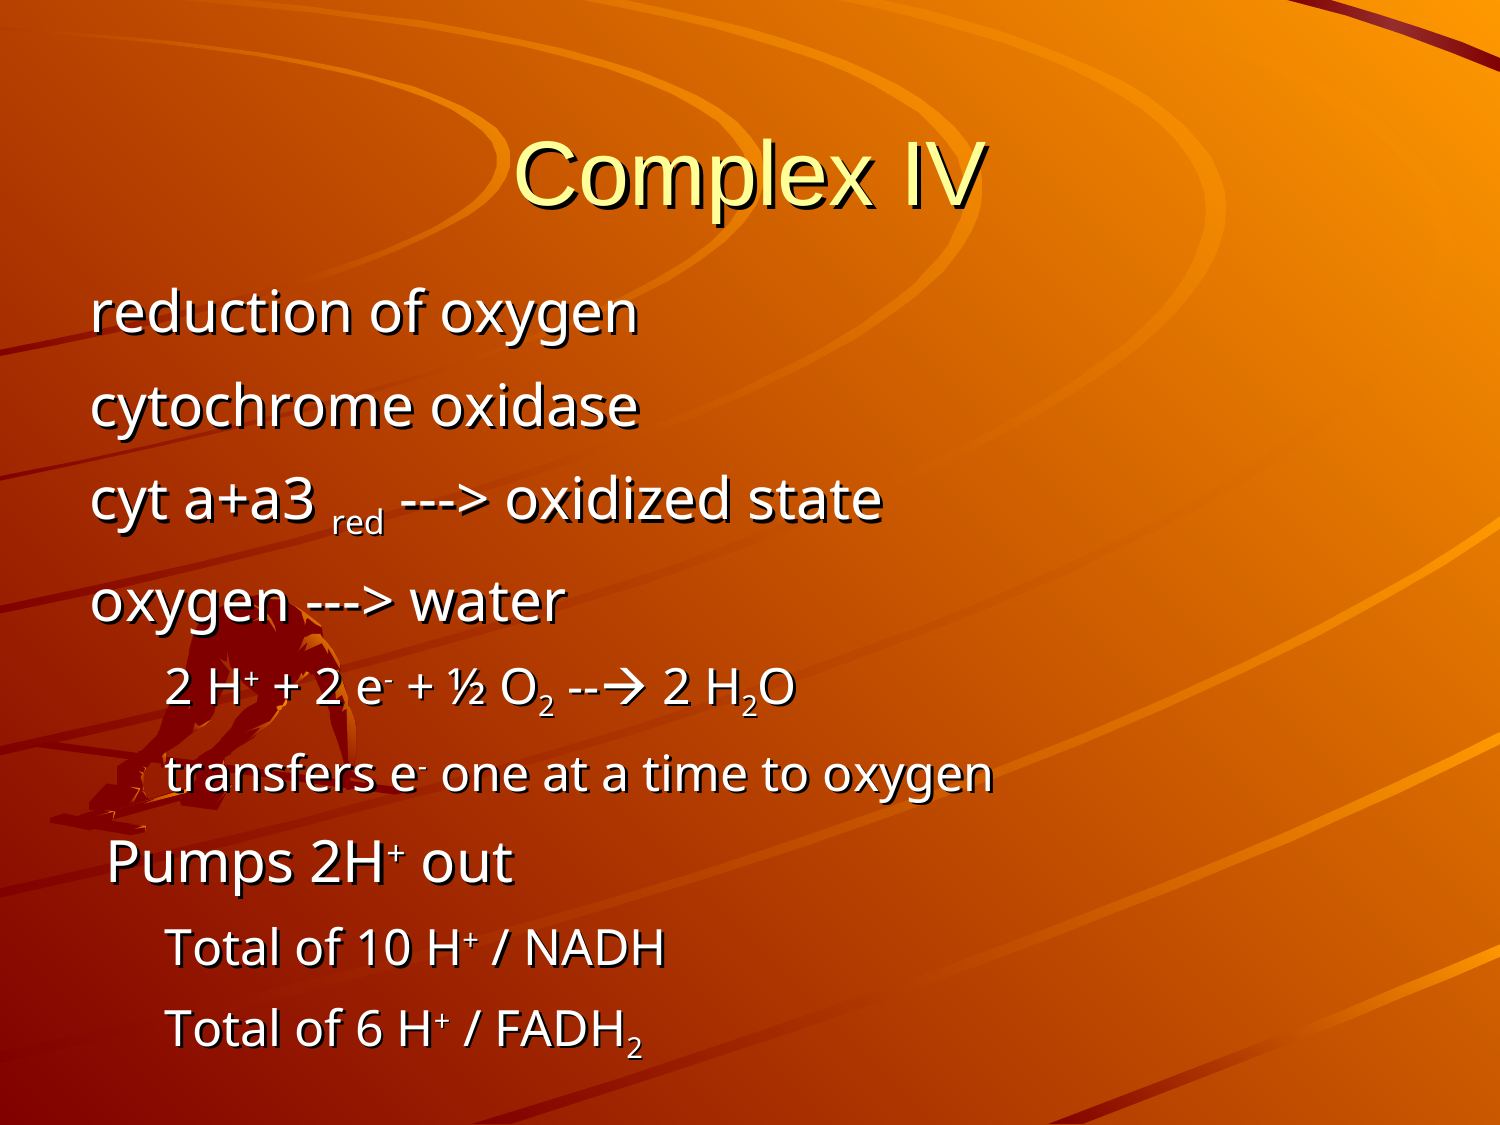

# Complex IV
reduction of oxygen
cytochrome oxidase
cyt a+a3 red ---> oxidized state
oxygen ---> water
2 H+ + 2 e- + ½ O2 -- 2 H2O
transfers e- one at a time to oxygen
 Pumps 2H+ out
Total of 10 H+ / NADH
Total of 6 H+ / FADH2